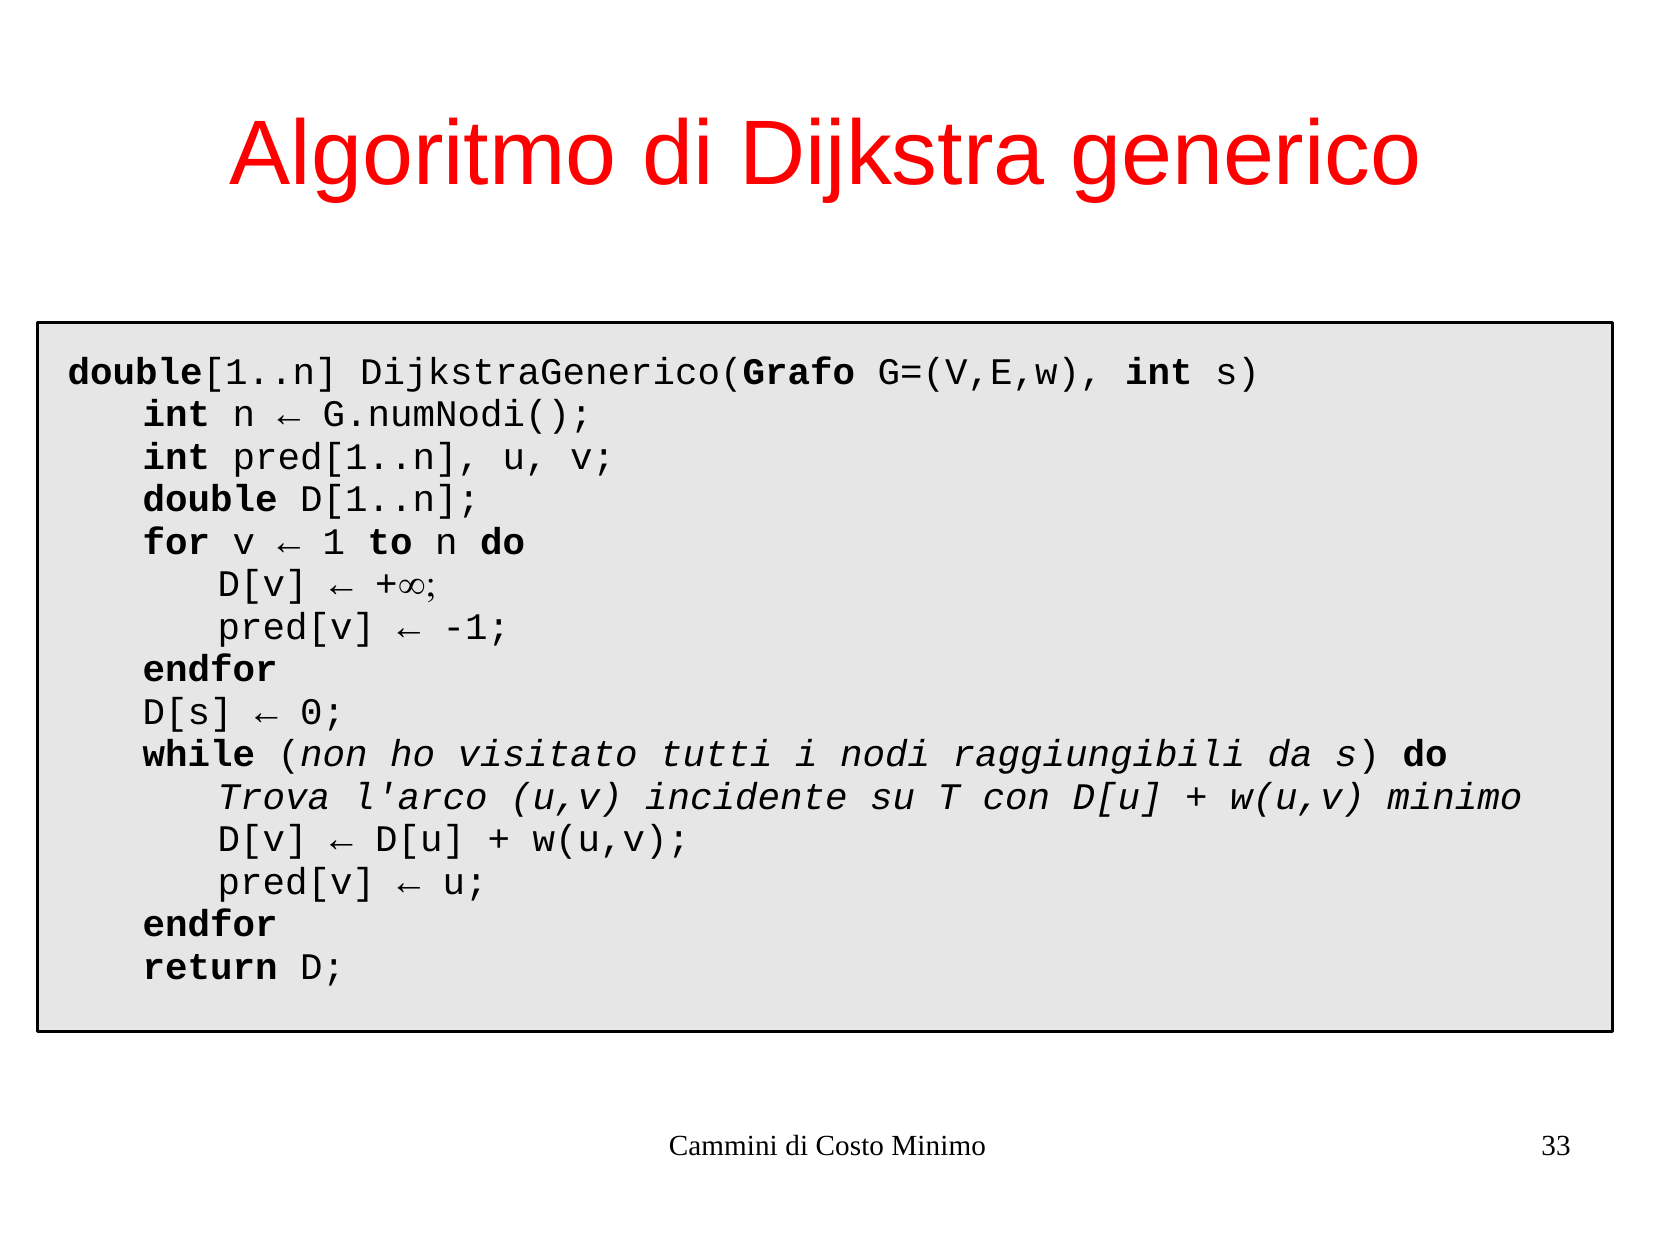

# Algoritmo di Dijkstra generico
double[1..n] DijkstraGenerico(Grafo G=(V,E,w), int s)
	int n ← G.numNodi();
	int pred[1..n], u, v;
	double D[1..n];
	for v ← 1 to n do
		D[v] ← +;
		pred[v] ← -1;
	endfor
	D[s] ← 0;
	while (non ho visitato tutti i nodi raggiungibili da s) do
		Trova l'arco (u,v) incidente su T con D[u] + w(u,v) minimo
		D[v] ← D[u] + w(u,v);
		pred[v] ← u;
	endfor
	return D;
Cammini di Costo Minimo
33